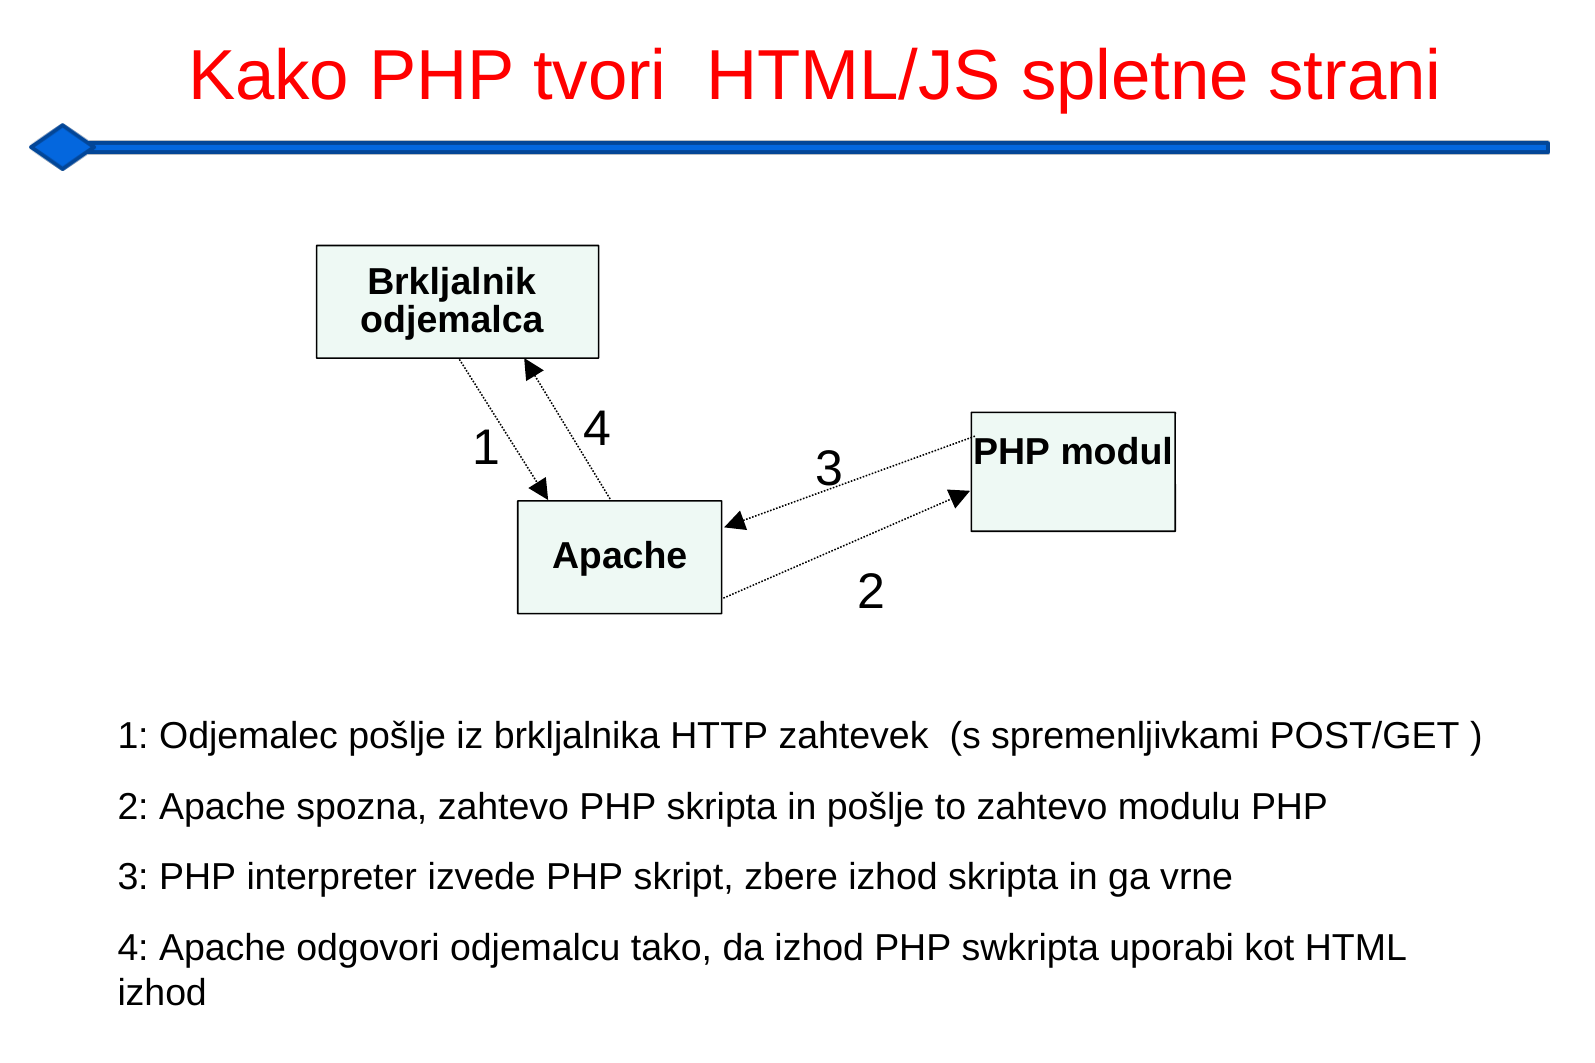

# Kako PHP tvori HTML/JS spletne strani
Brkljalnik
odjemalca
4
1
PHP modul
3
Apache
2
1: Odjemalec pošlje iz brkljalnika HTTP zahtevek (s spremenljivkami POST/GET )
2: Apache spozna, zahtevo PHP skripta in pošlje to zahtevo modulu PHP
3: PHP interpreter izvede PHP skript, zbere izhod skripta in ga vrne
4: Apache odgovori odjemalcu tako, da izhod PHP swkripta uporabi kot HTML izhod